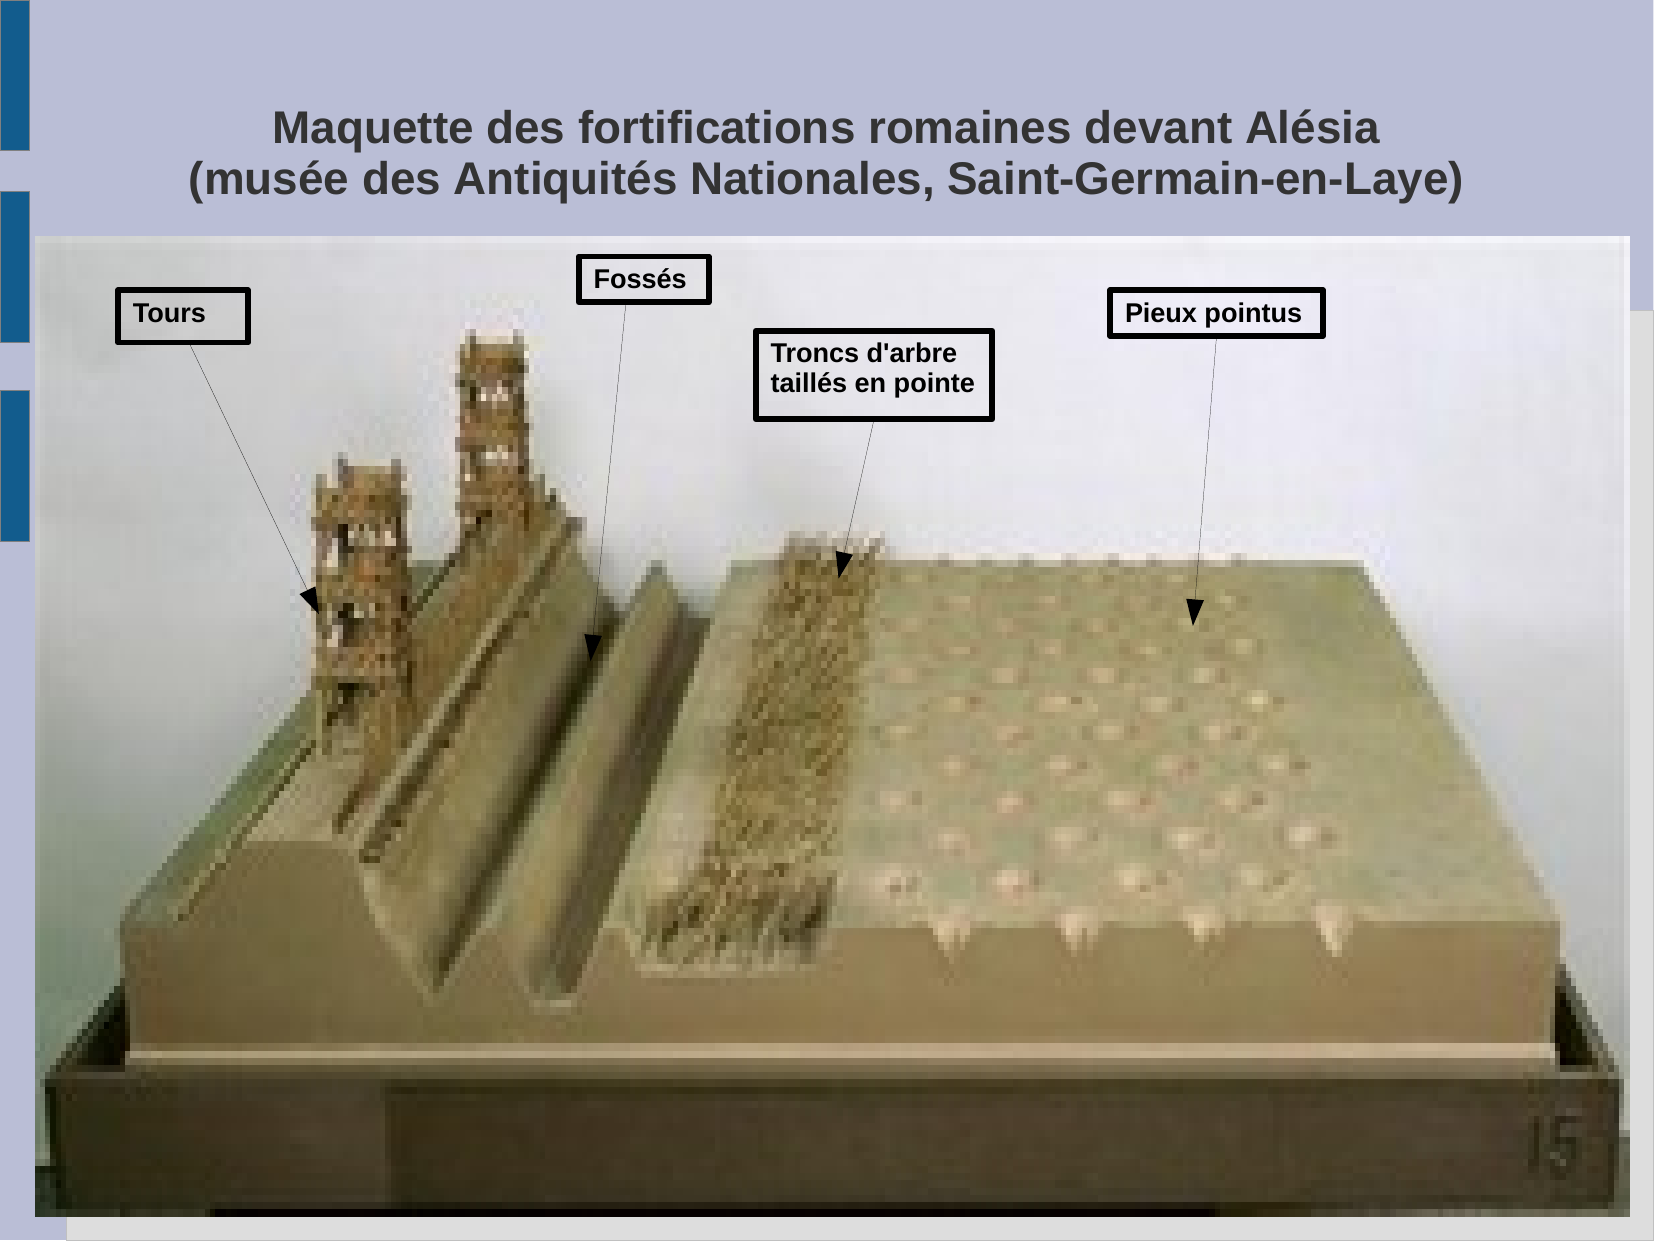

# Maquette des fortifications romaines devant Alésia (musée des Antiquités Nationales, Saint-Germain-en-Laye)
Fossés
Tours
Pieux pointus
Troncs d'arbre taillés en pointe